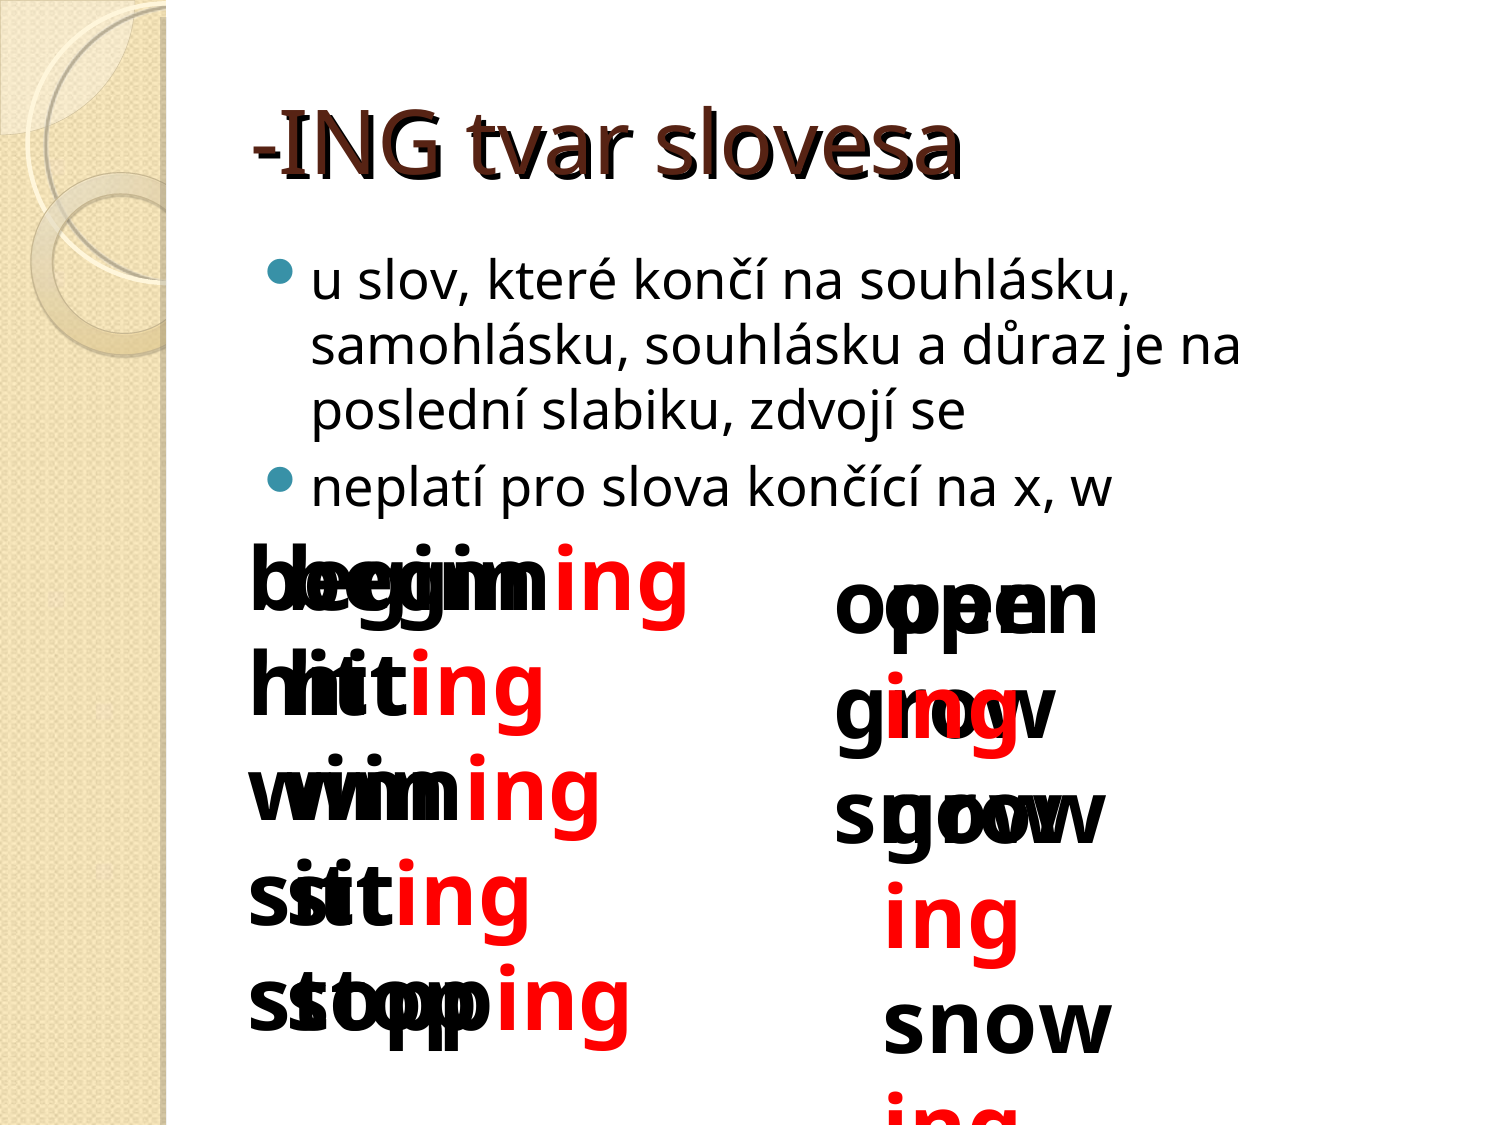

# -ING tvar slovesa
u slov, které končí na souhlásku, samohlásku, souhlásku a důraz je na poslední slabiku, zdvojí se
neplatí pro slova končící na x, w
beginning
hitting
winning
sitting
stopping
begin
hit
win
sit
stop
open
grow
snow
opening
growing
snowing